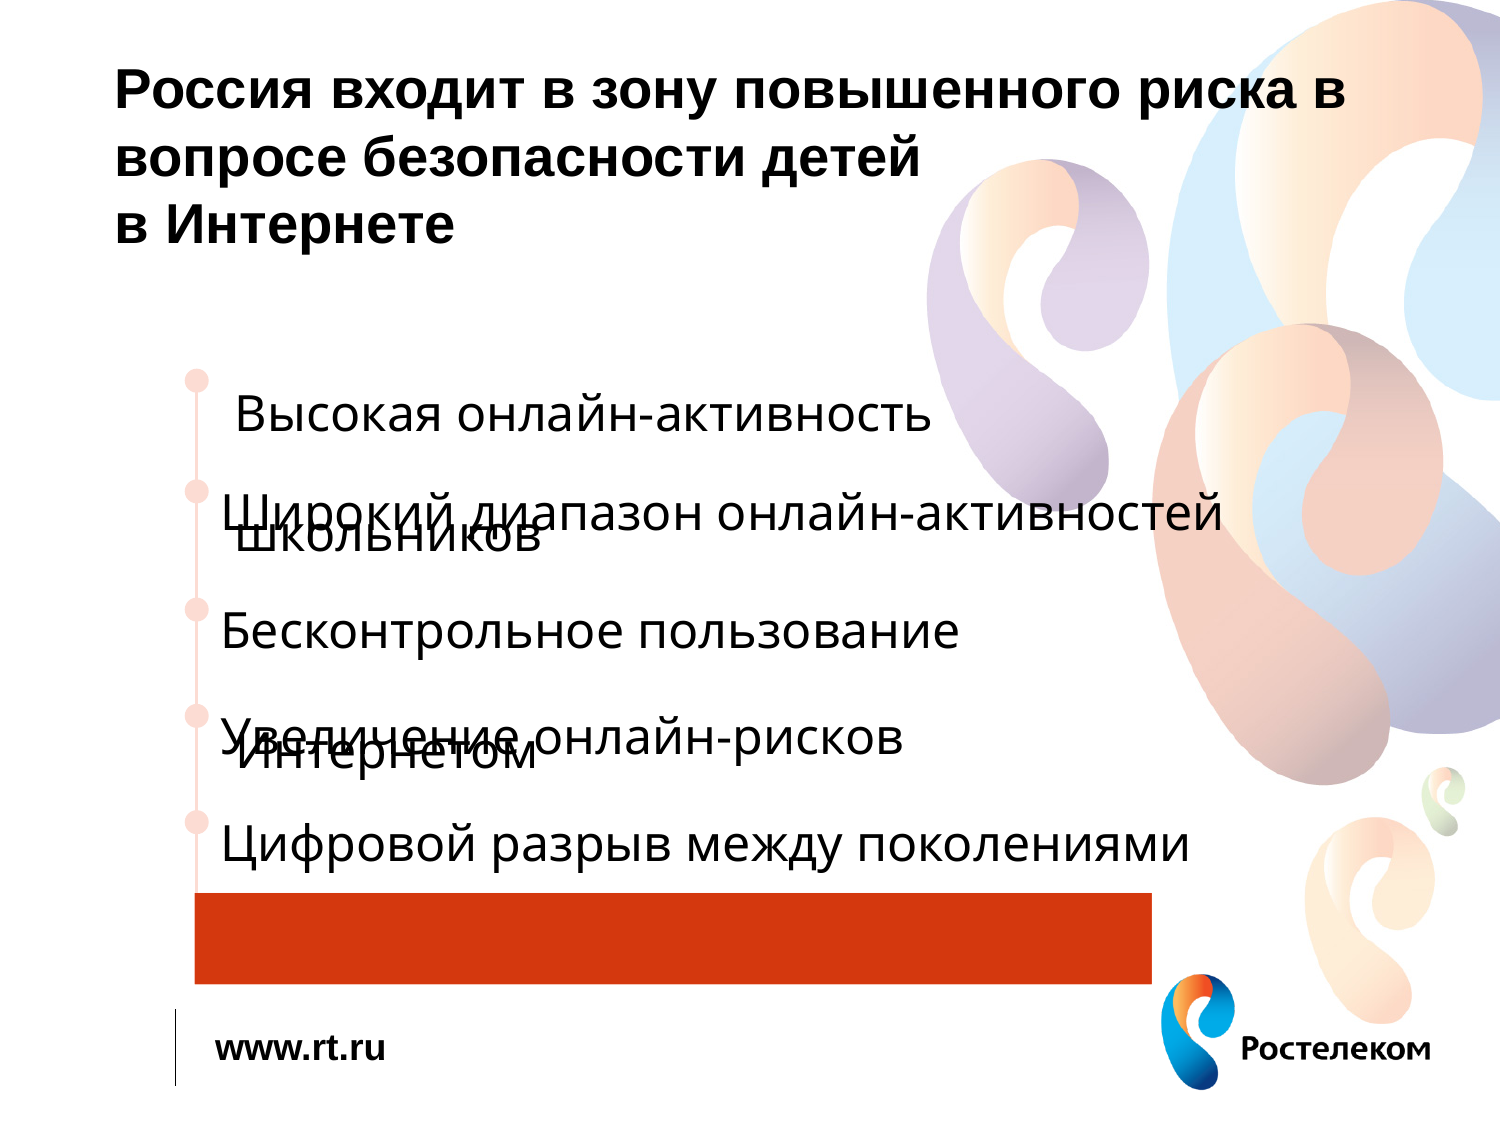

# Россия входит в зону повышенного риска в вопросе безопасности детей в Интернете
Высокая онлайн-активность школьников
Широкий диапазон онлайн-активностей
Бесконтрольное пользование Интернетом
Увеличение онлайн-рисков
Цифровой разрыв между поколениями